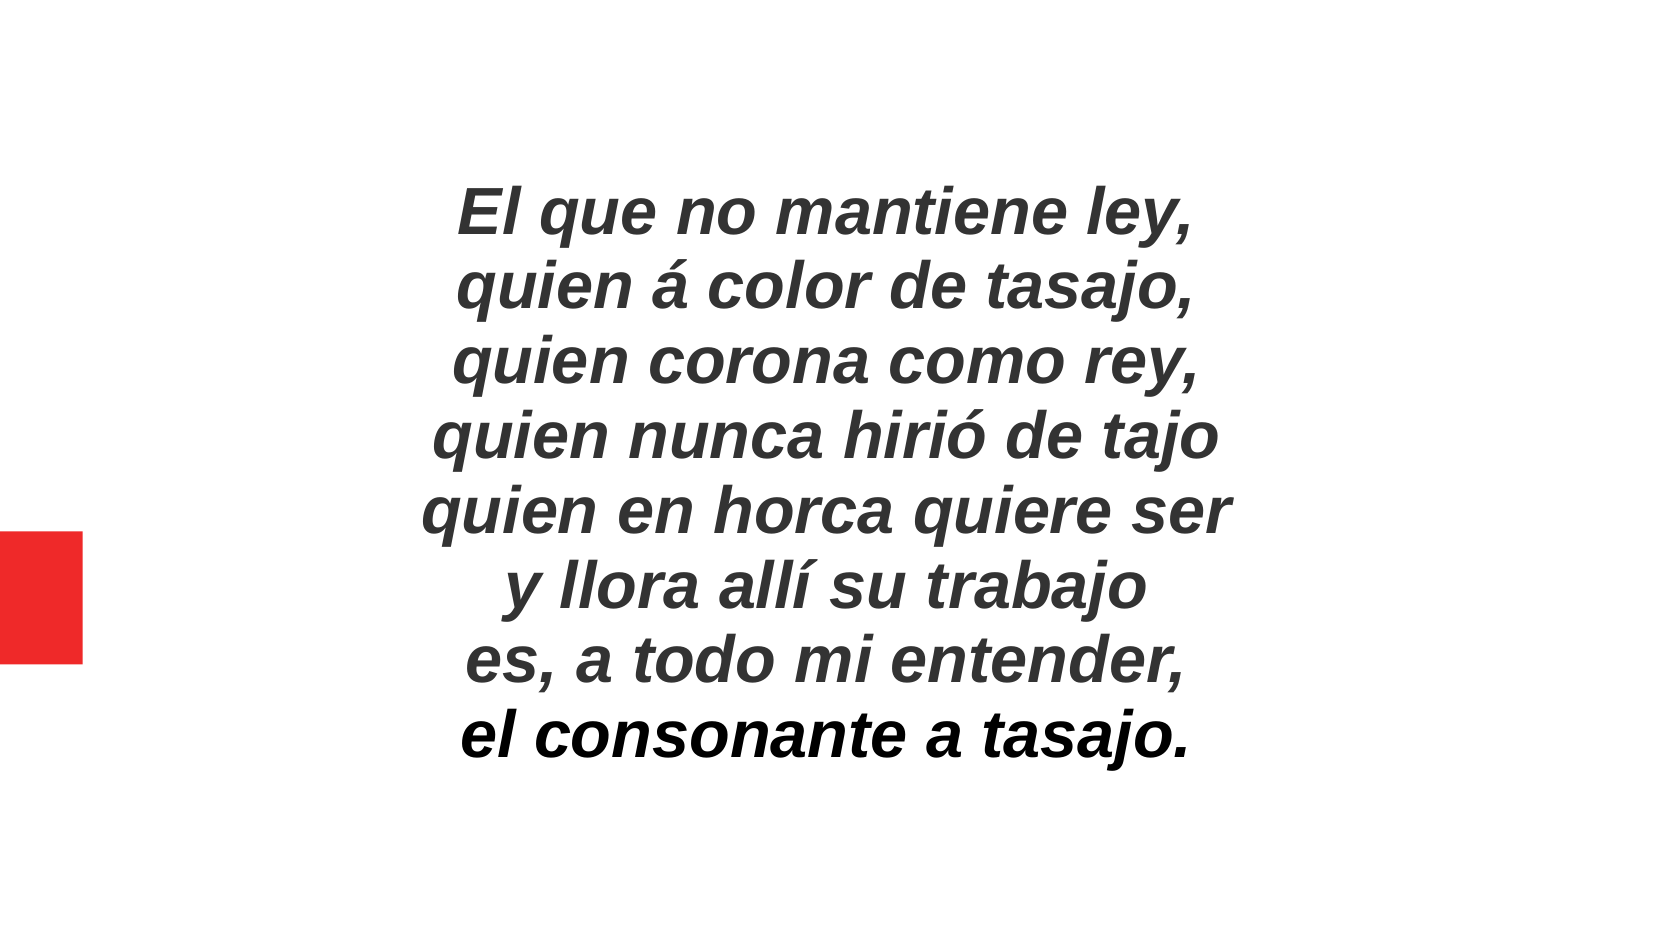

# El que no mantiene ley, quien á color de tasajo, quien corona como rey, quien nunca hirió de tajo quien en horca quiere ser y llora allí su trabajo es, a todo mi entender, el consonante a tasajo.